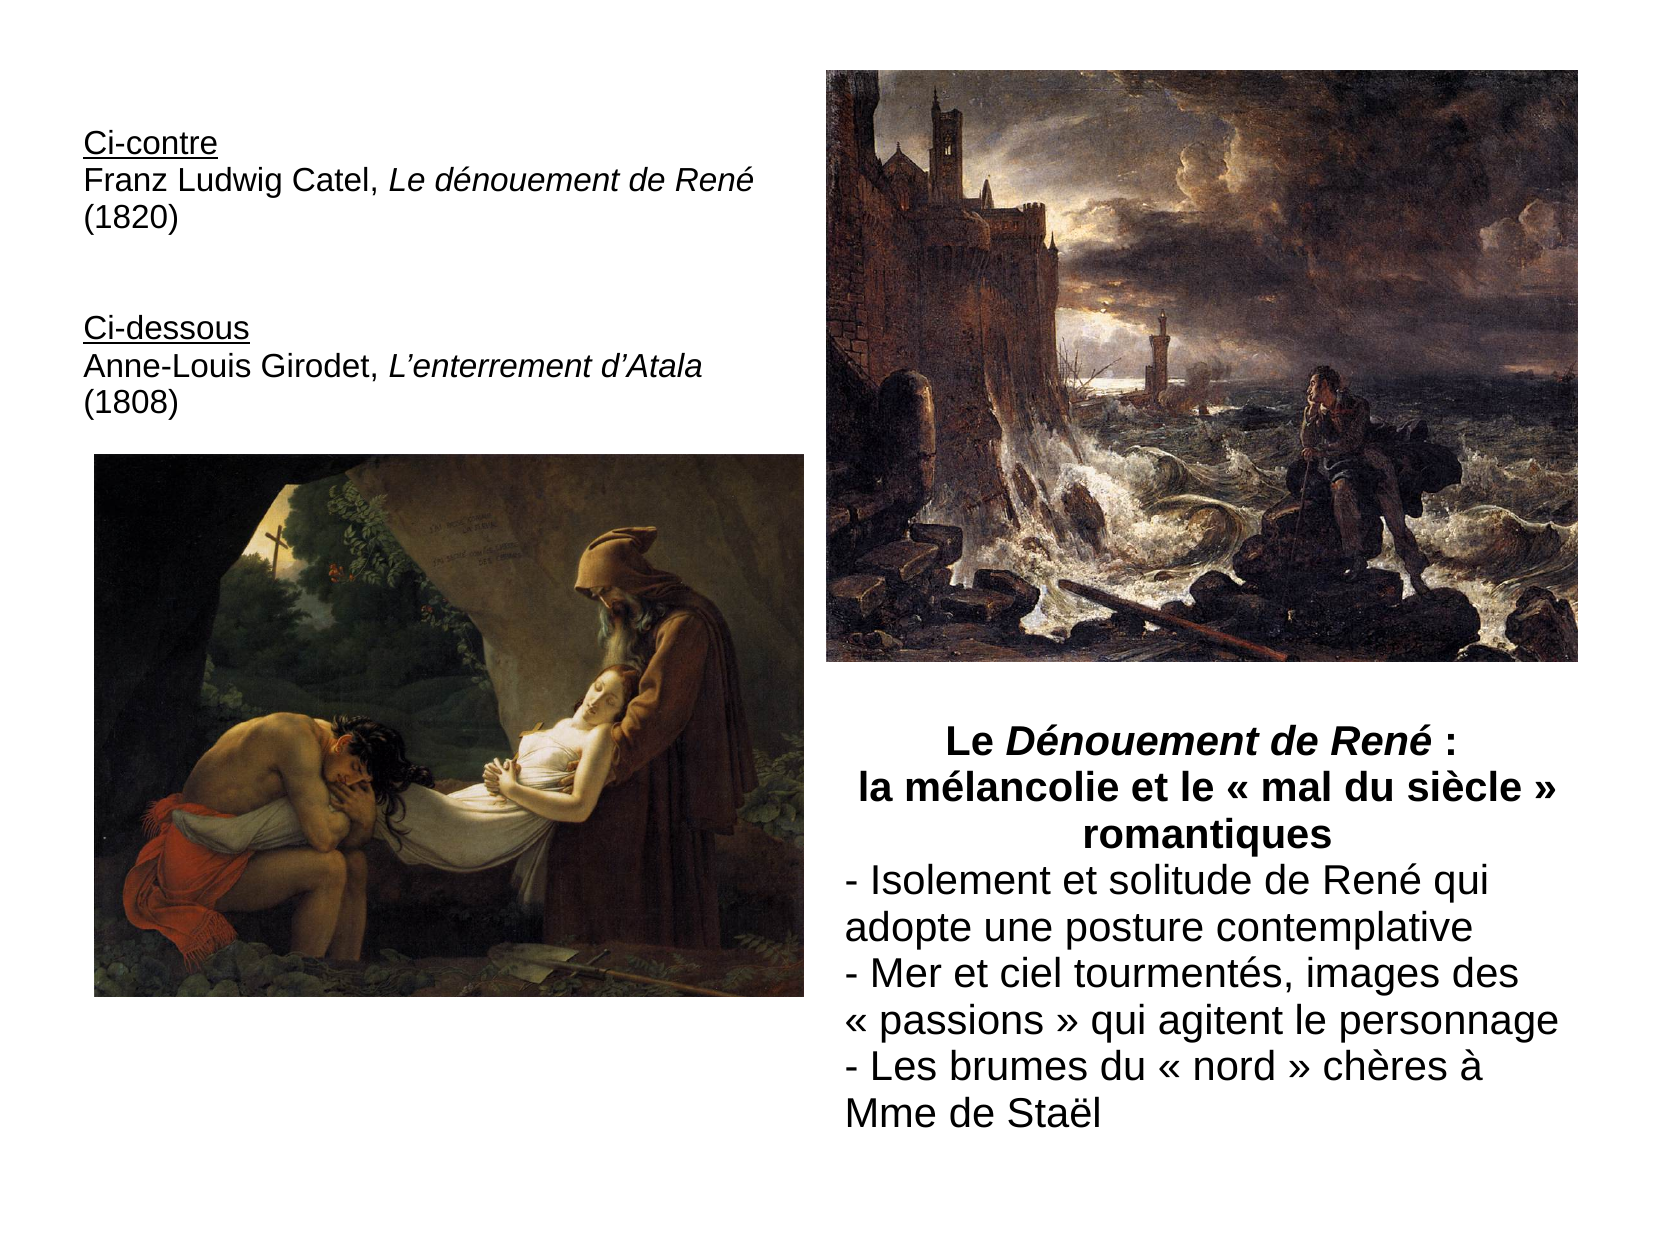

# Ci-contre
Franz Ludwig Catel, Le dénouement de René (1820)
Ci-dessous
Anne-Louis Girodet, L’enterrement d’Atala
(1808)
Le Dénouement de René :
la mélancolie et le « mal du siècle » romantiques
- Isolement et solitude de René qui adopte une posture contemplative
- Mer et ciel tourmentés, images des « passions » qui agitent le personnage
- Les brumes du « nord » chères à Mme de Staël